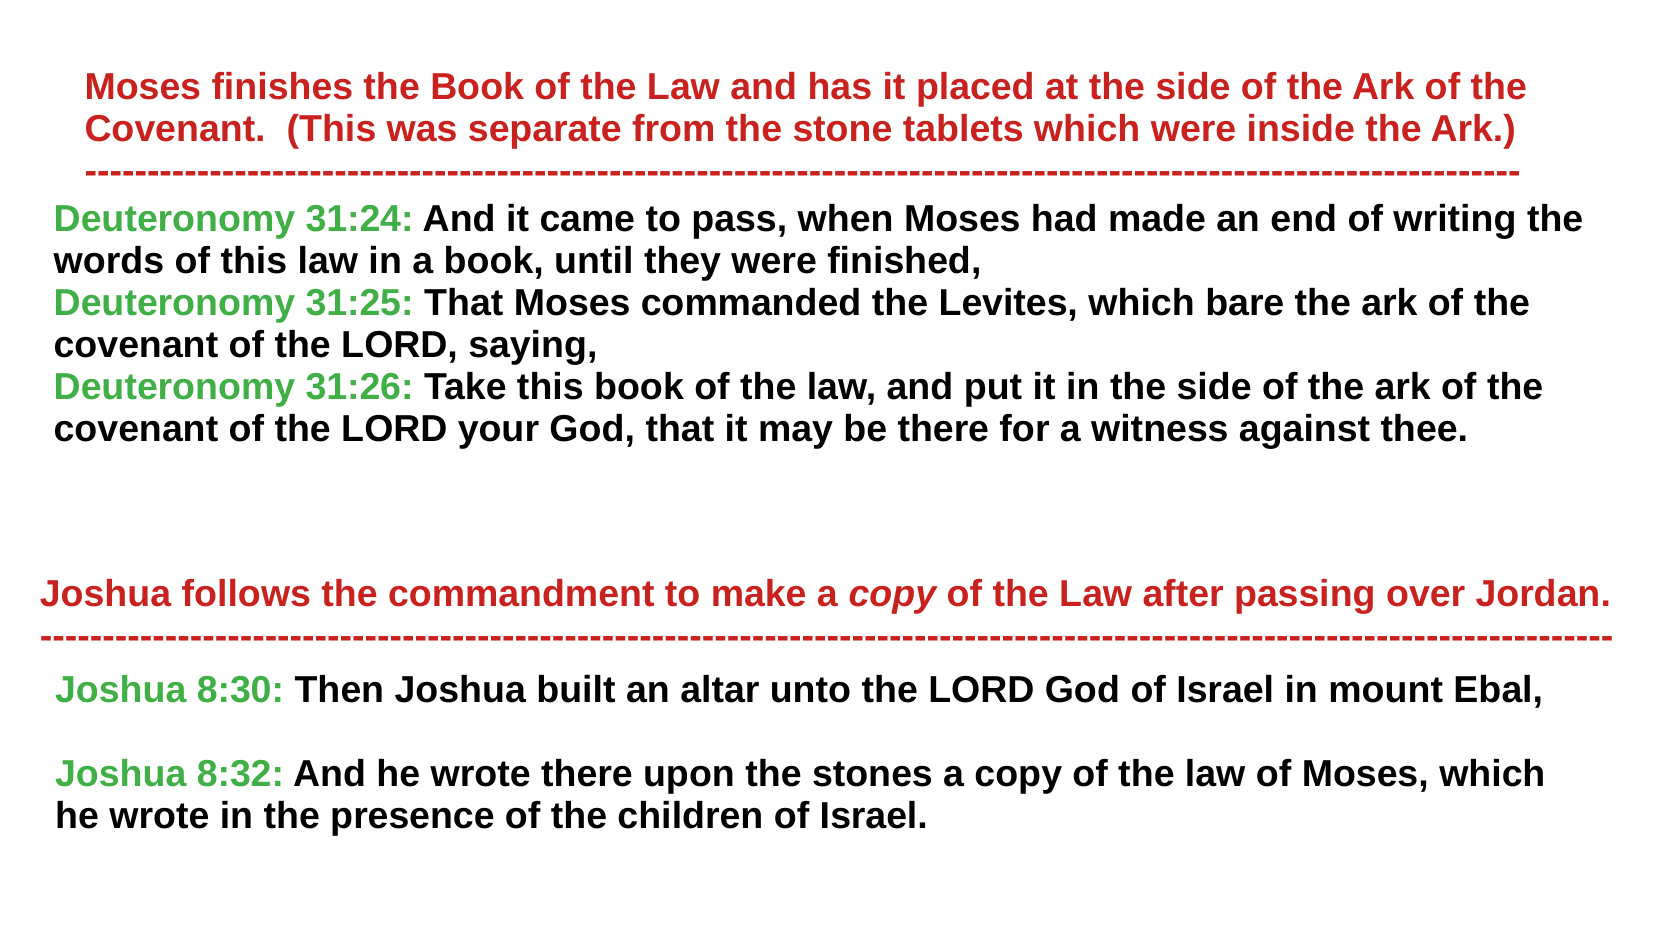

Moses finishes the Book of the Law and has it placed at the side of the Ark of the Covenant. (This was separate from the stone tablets which were inside the Ark.)
-------------------------------------------------------------------------------------------------------------------
Deuteronomy 31:24: And it came to pass, when Moses had made an end of writing the words of this law in a book, until they were finished,
Deuteronomy 31:25: That Moses commanded the Levites, which bare the ark of the covenant of the LORD, saying,
Deuteronomy 31:26: Take this book of the law, and put it in the side of the ark of the covenant of the LORD your God, that it may be there for a witness against thee.
Joshua follows the commandment to make a copy of the Law after passing over Jordan.
------------------------------------------------------------------------------------------------------------------------------
Joshua 8:30: Then Joshua built an altar unto the LORD God of Israel in mount Ebal,
Joshua 8:32: And he wrote there upon the stones a copy of the law of Moses, which he wrote in the presence of the children of Israel.